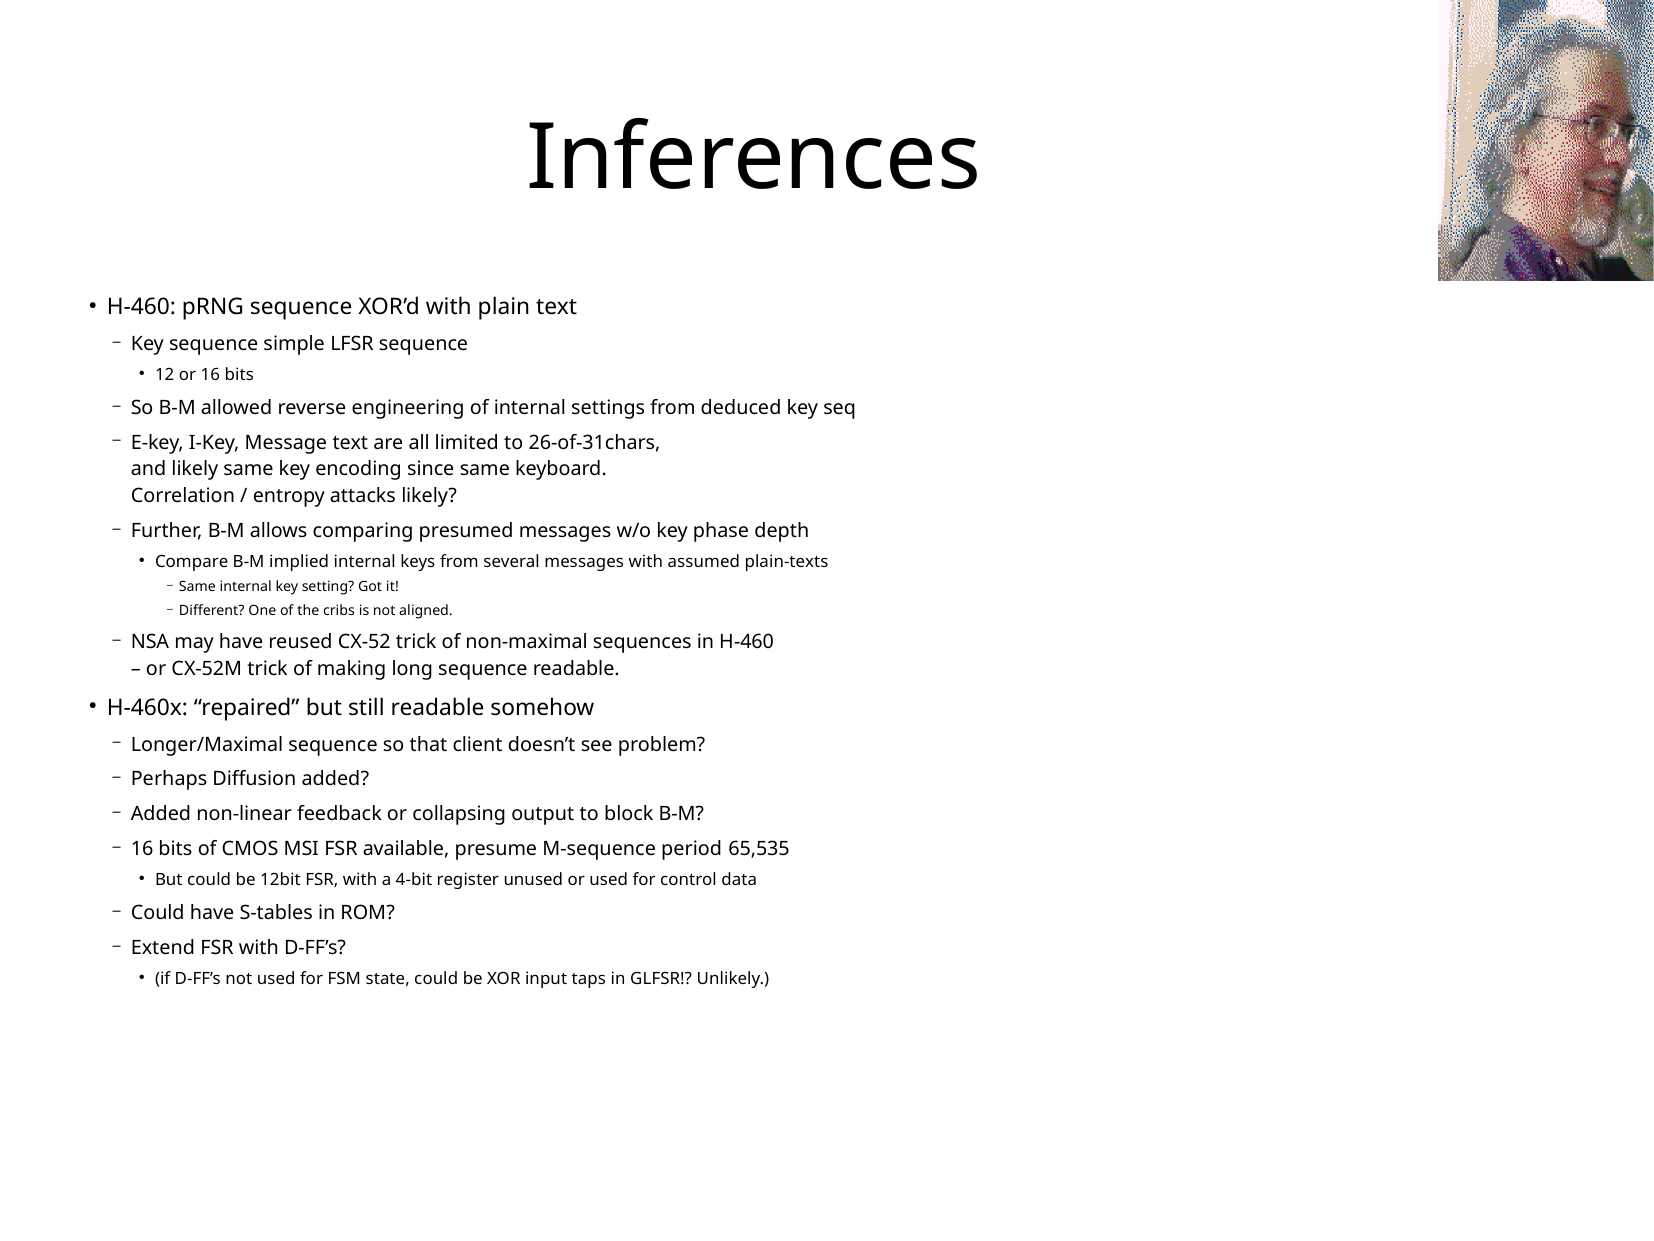

# Inferences
H-460: pRNG sequence XOR’d with plain text
Key sequence simple LFSR sequence
12 or 16 bits
So B-M allowed reverse engineering of internal settings from deduced key seq
E-key, I-Key, Message text are all limited to 26-of-31chars,
and likely same key encoding since same keyboard.
Correlation / entropy attacks likely?
Further, B-M allows comparing presumed messages w/o key phase depth
Compare B-M implied internal keys from several messages with assumed plain-texts
Same internal key setting? Got it!
Different? One of the cribs is not aligned.
NSA may have reused CX-52 trick of non-maximal sequences in H-460
– or CX-52M trick of making long sequence readable.
H-460x: “repaired” but still readable somehow
Longer/Maximal sequence so that client doesn’t see problem?
Perhaps Diffusion added?
Added non-linear feedback or collapsing output to block B-M?
16 bits of CMOS MSI FSR available, presume M-sequence period 65,535
But could be 12bit FSR, with a 4-bit register unused or used for control data
Could have S-tables in ROM?
Extend FSR with D-FF’s?
(if D-FF’s not used for FSM state, could be XOR input taps in GLFSR!? Unlikely.)